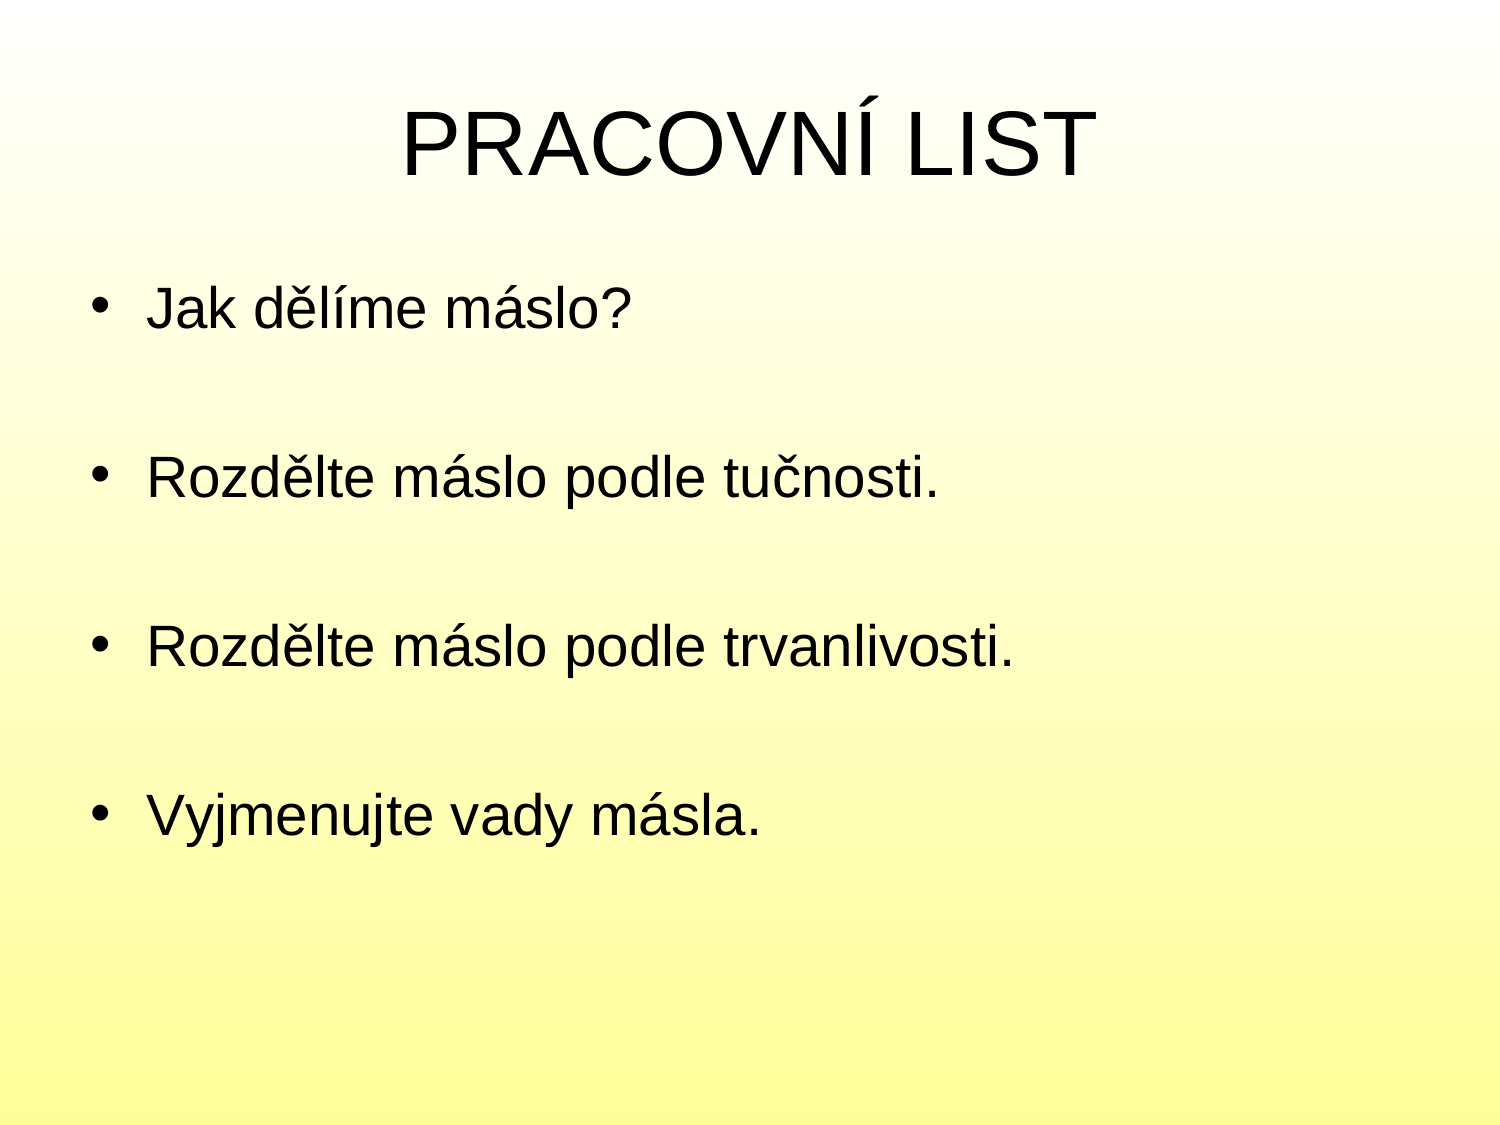

# PRACOVNÍ LIST
Jak dělíme máslo?
Rozdělte máslo podle tučnosti.
Rozdělte máslo podle trvanlivosti.
Vyjmenujte vady másla.